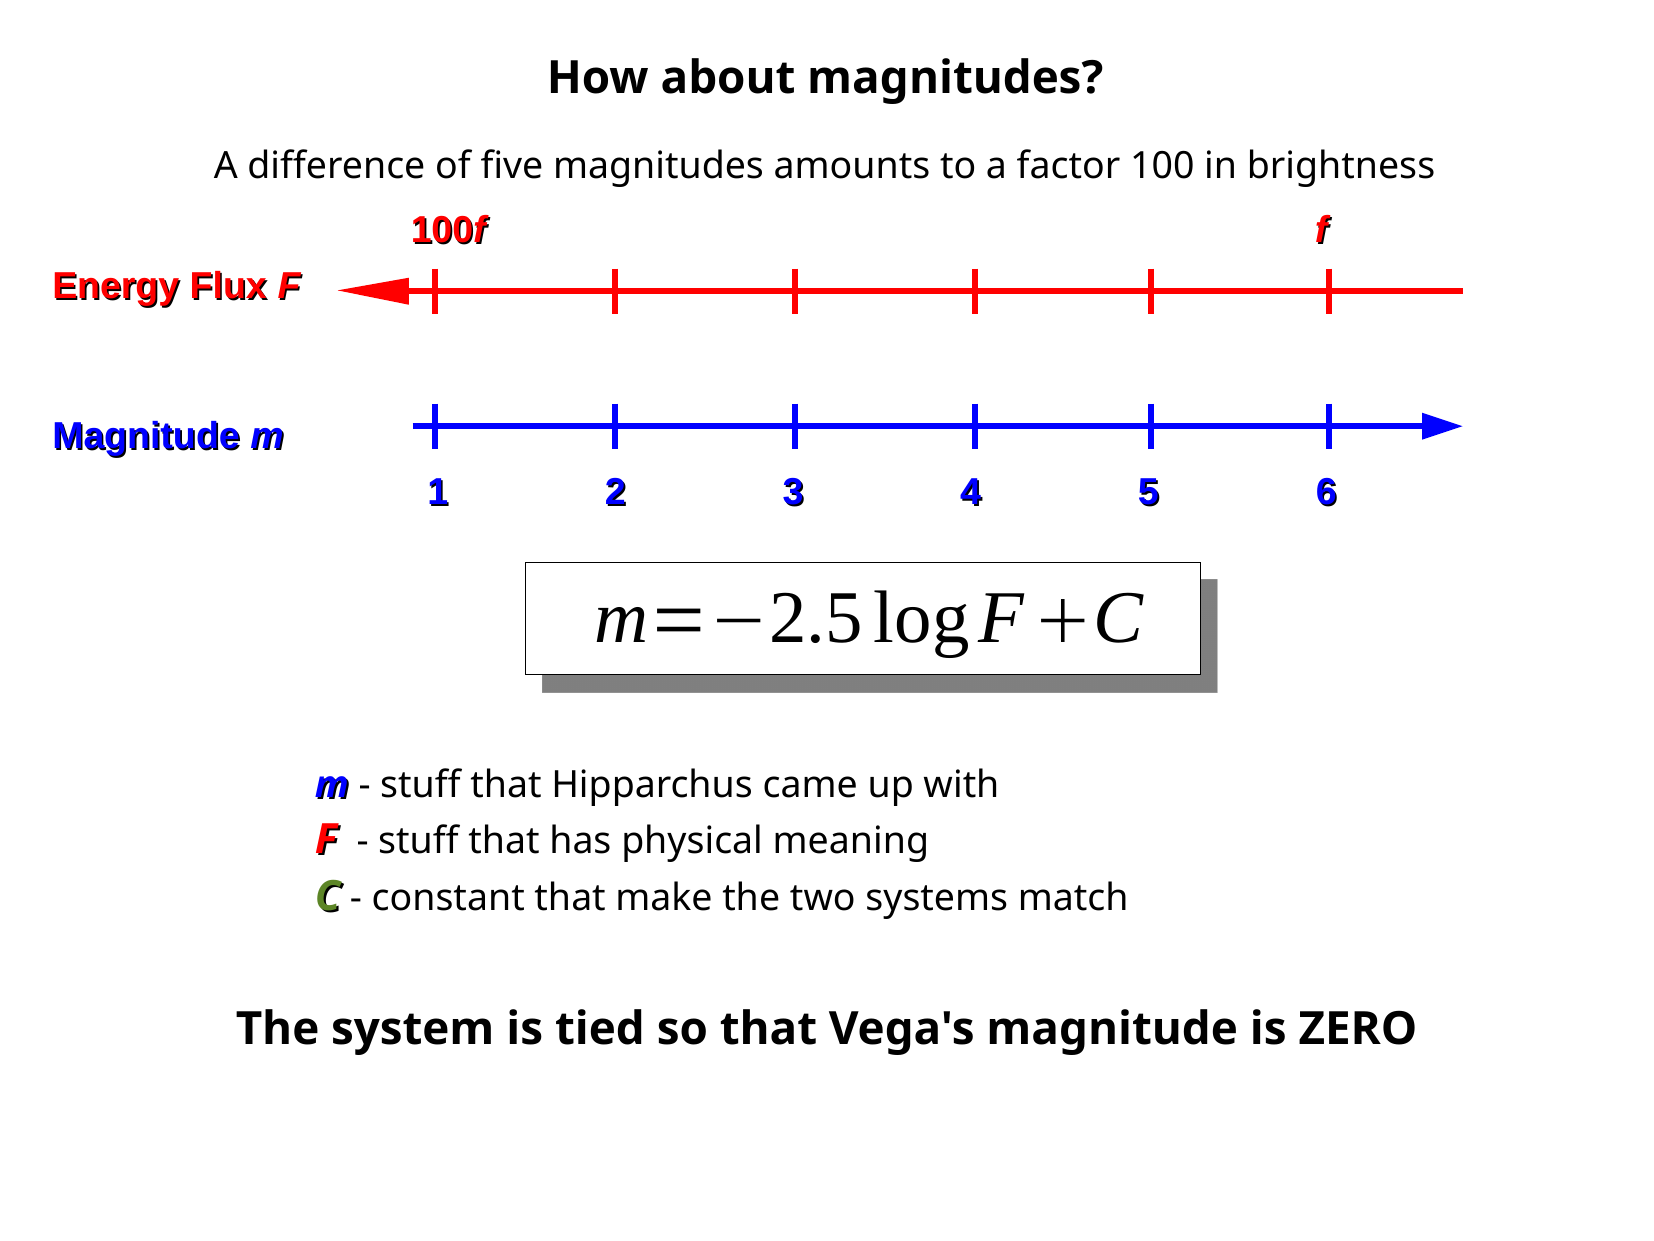

How about magnitudes?
A difference of five magnitudes amounts to a factor 100 in brightness
 100f f
Energy Flux F
Magnitude m
1 2 3 4 5 6
m - stuff that Hipparchus came up with
F - stuff that has physical meaning
C - constant that make the two systems match
The system is tied so that Vega's magnitude is ZERO